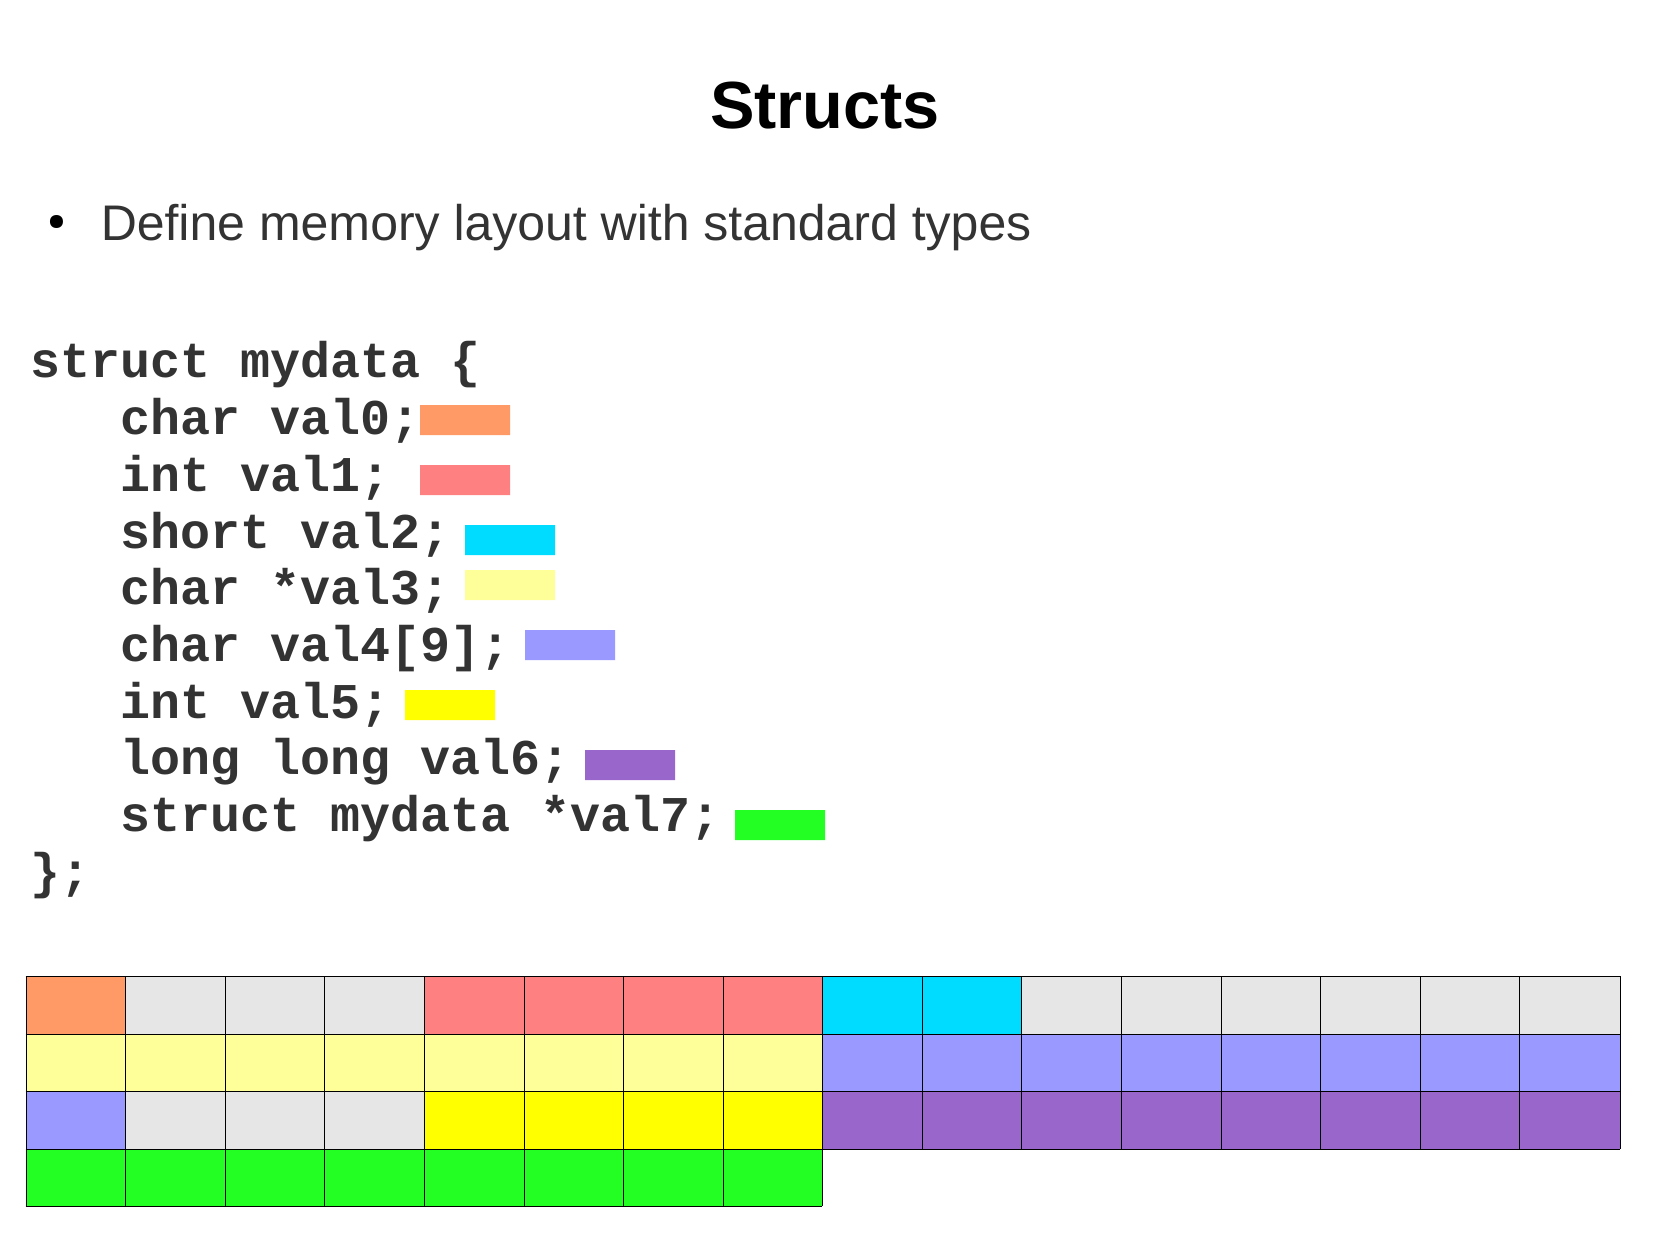

# Structs
Define memory layout with standard types
struct mydata {
 char val0;
 int val1;
 short val2;
 char *val3;
 char val4[9];
 int val5;
 long long val6;
 struct mydata *val7;
};
| | | | | | | | | | | | | | | | |
| --- | --- | --- | --- | --- | --- | --- | --- | --- | --- | --- | --- | --- | --- | --- | --- |
| | | | | | | | | | | | | | | | |
| | | | | | | | | | | | | | | | |
| | | | | | | | | | | | | | | | |